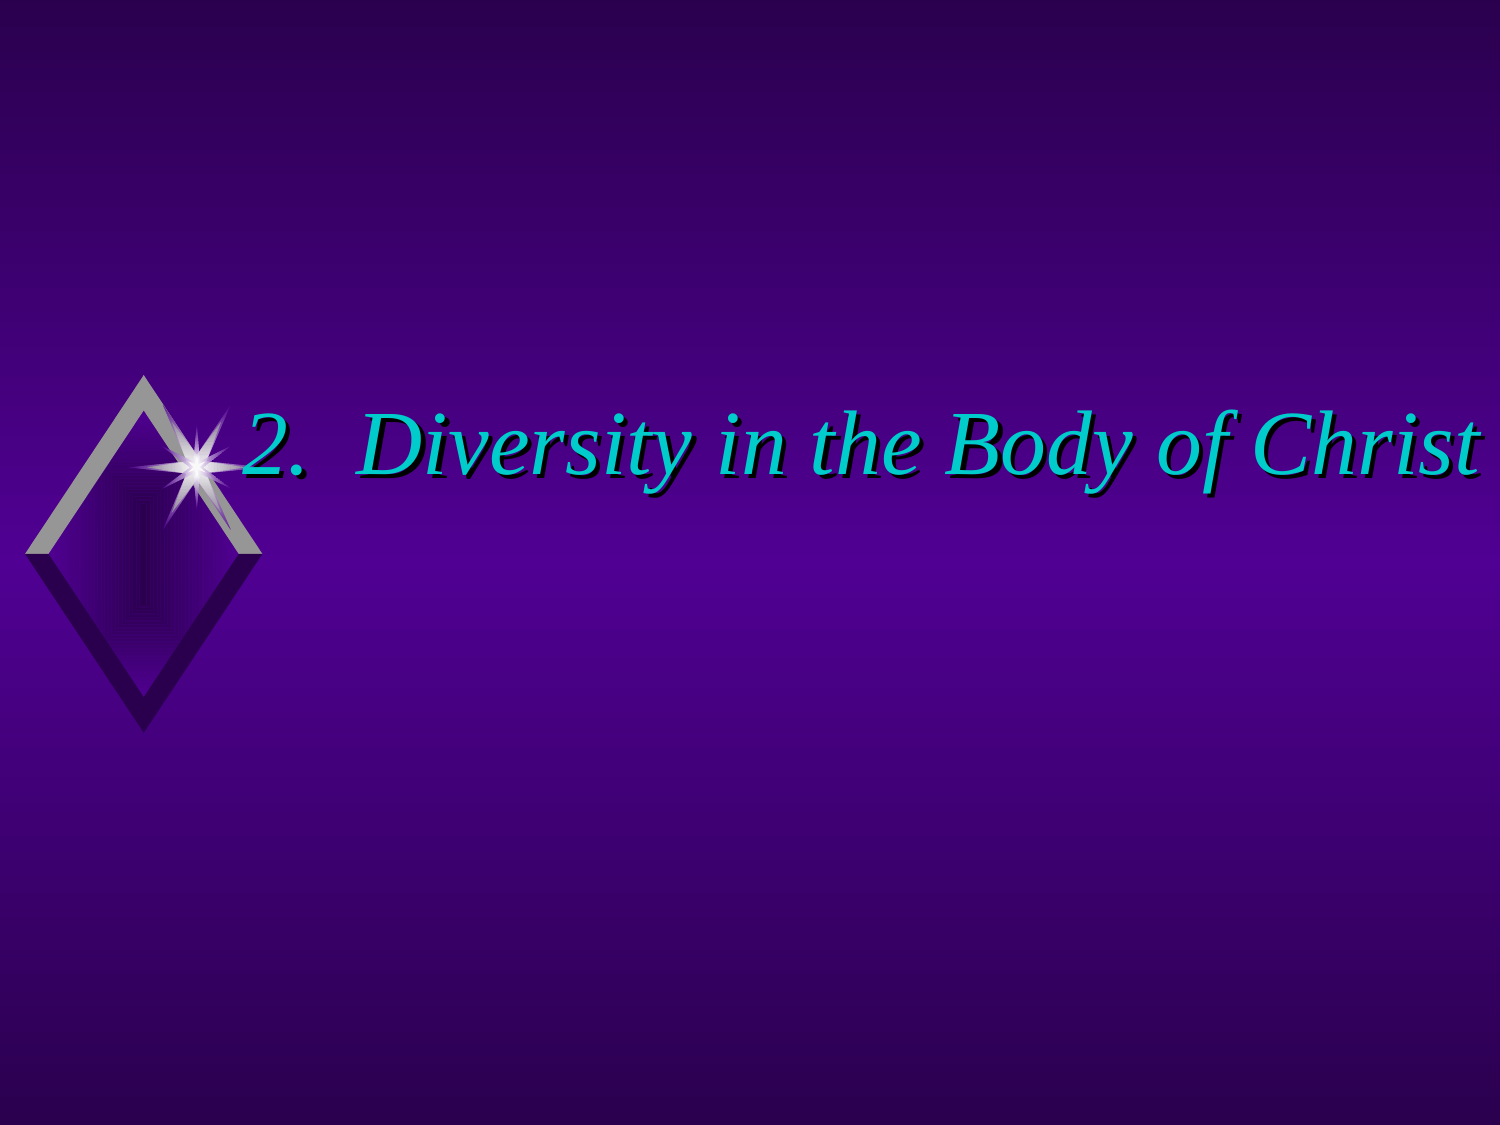

# 2. Diversity in the Body of Christ